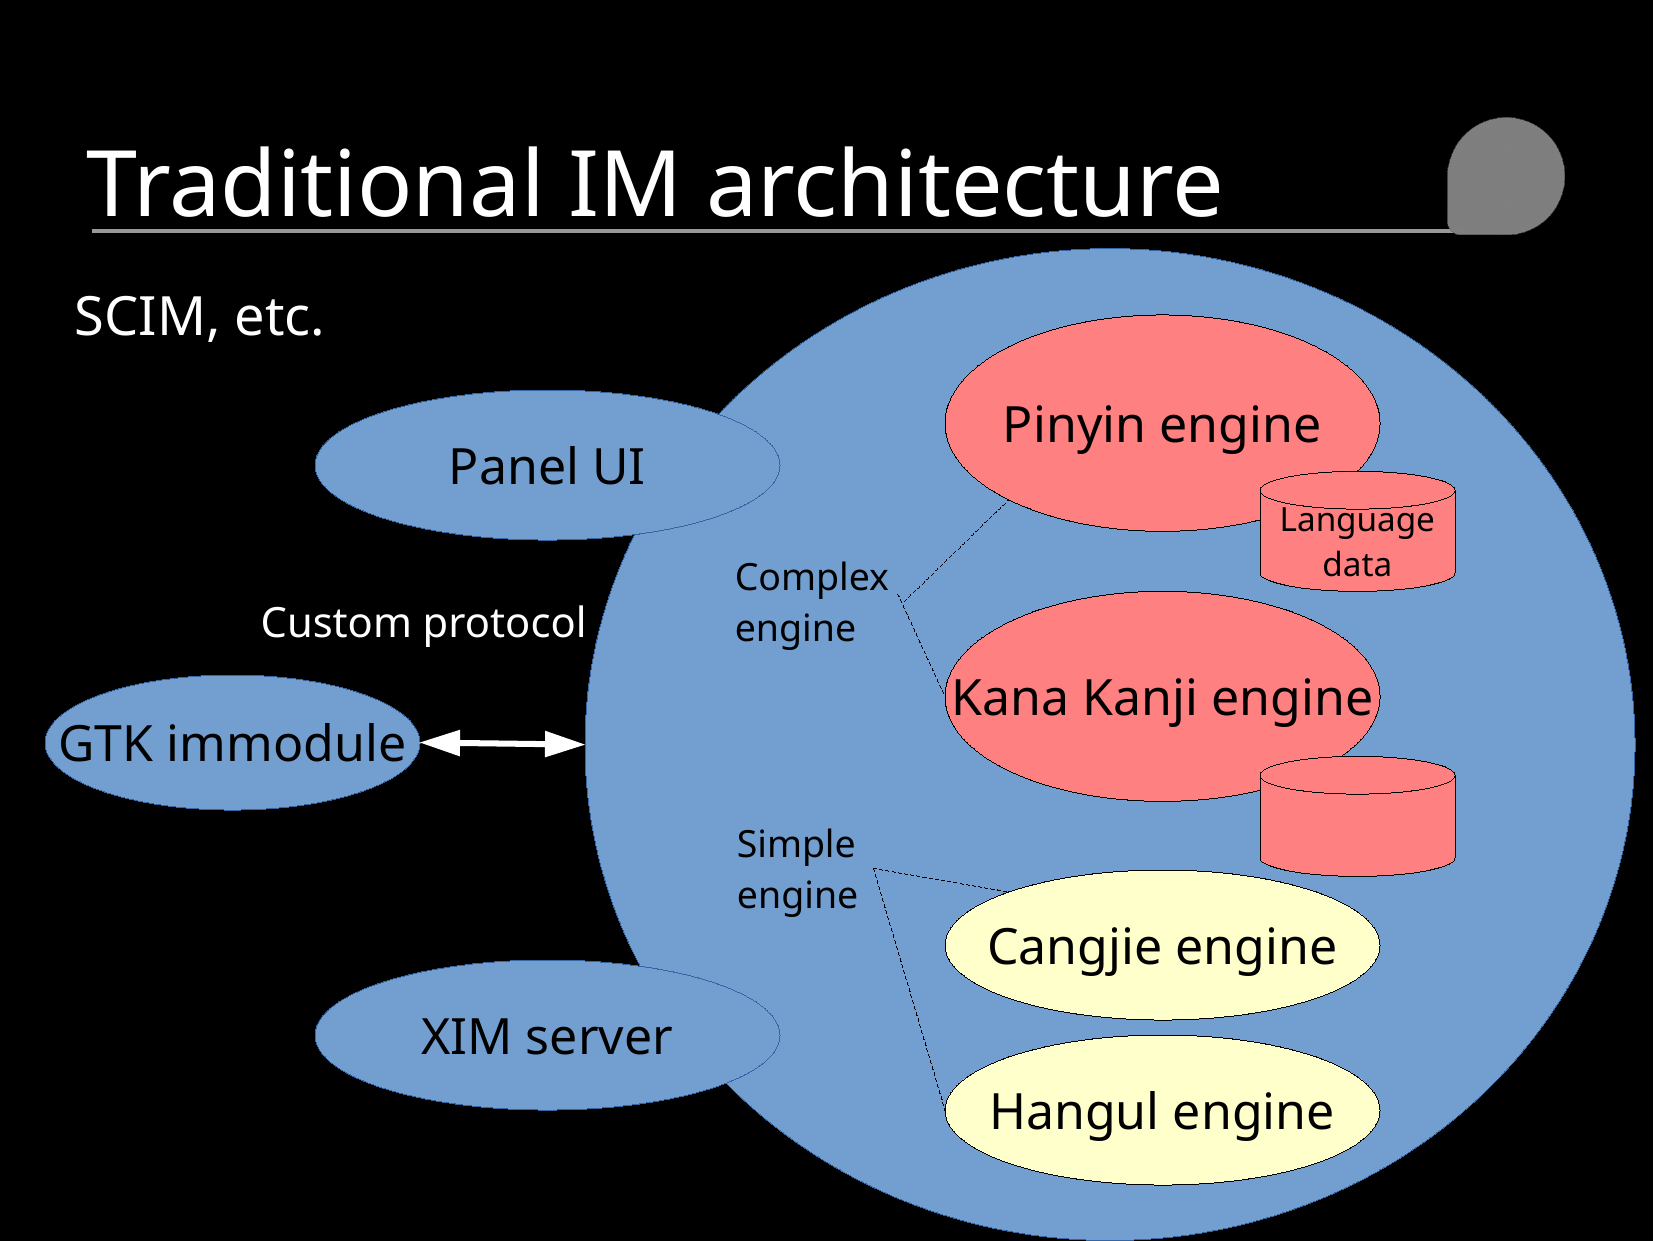

# Traditional IM architecture
SCIM, etc.
Pinyin engine
Panel UI
Language
data
Complex
engine
Custom protocol
Kana Kanji engine
GTK immodule
Simple
engine
Cangjie engine
XIM server
Hangul engine